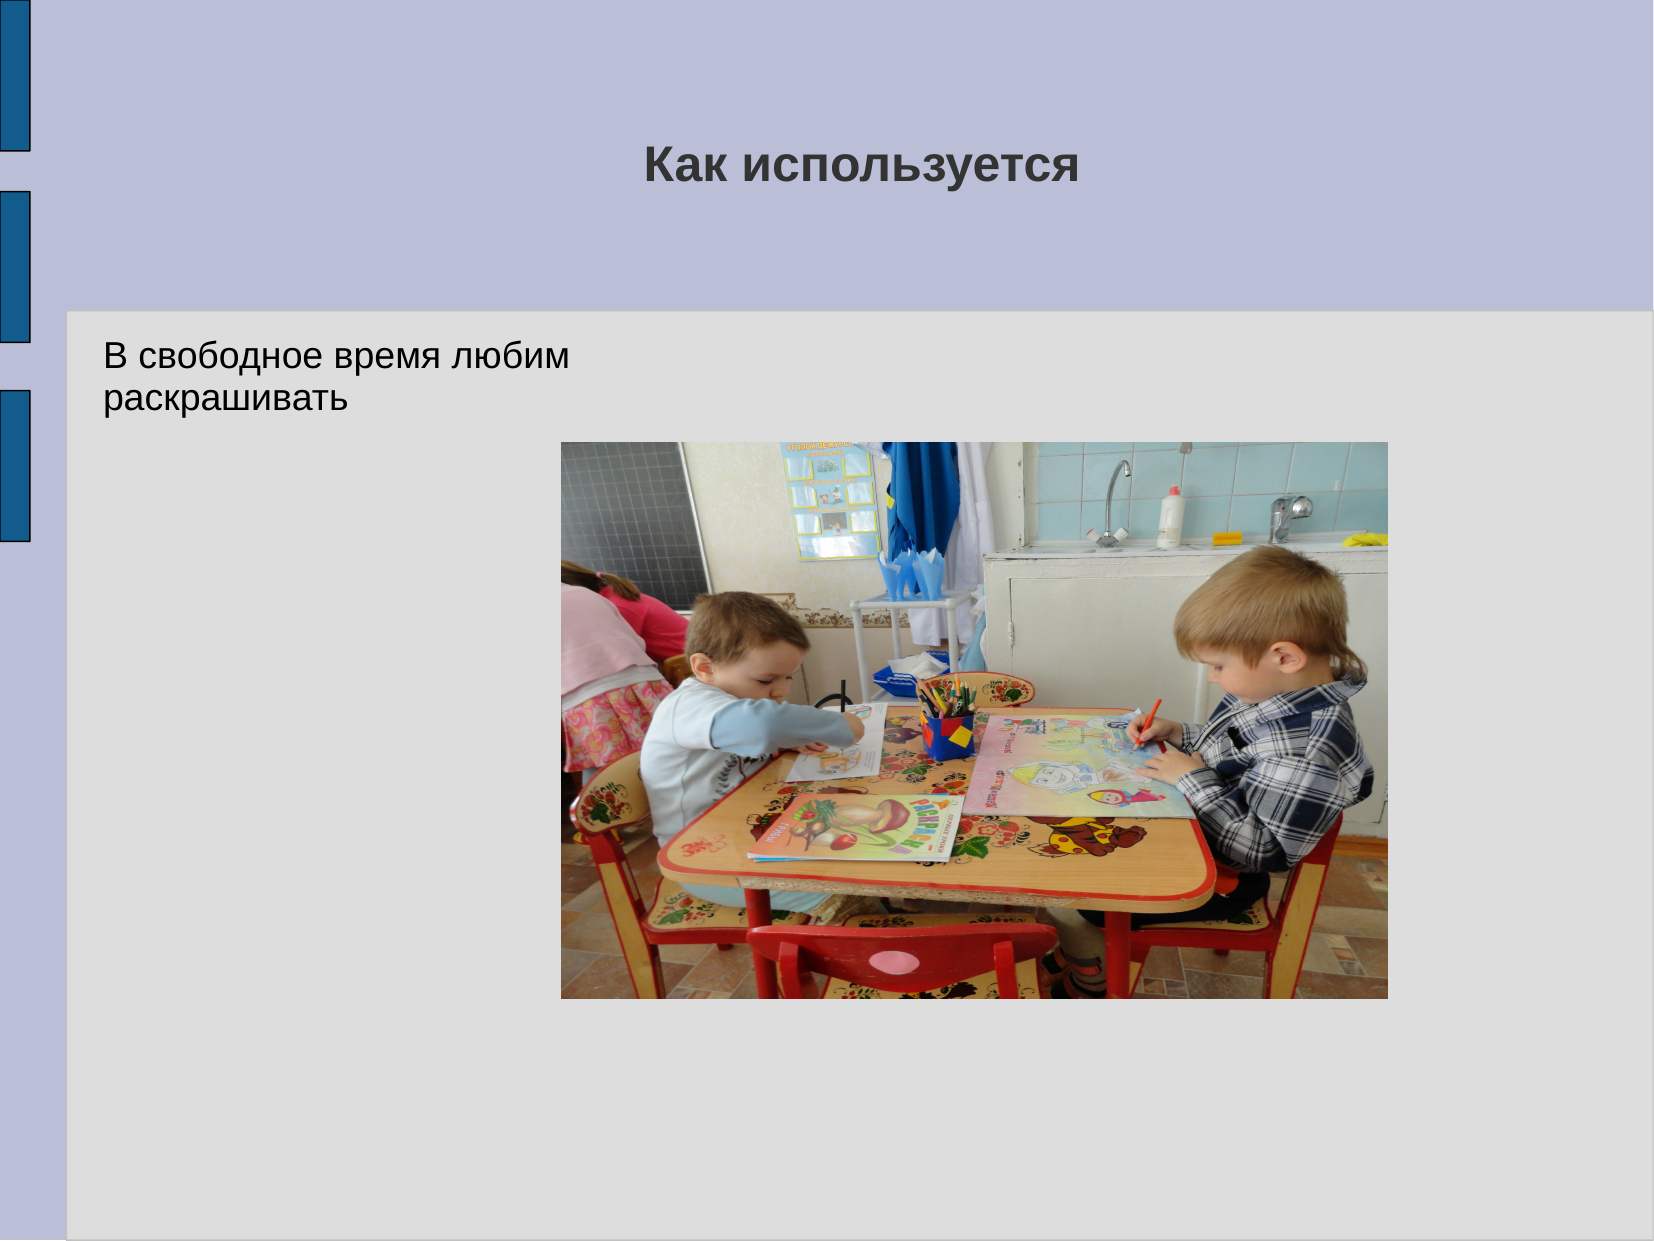

# Как используется
В свободное время любим раскрашивать